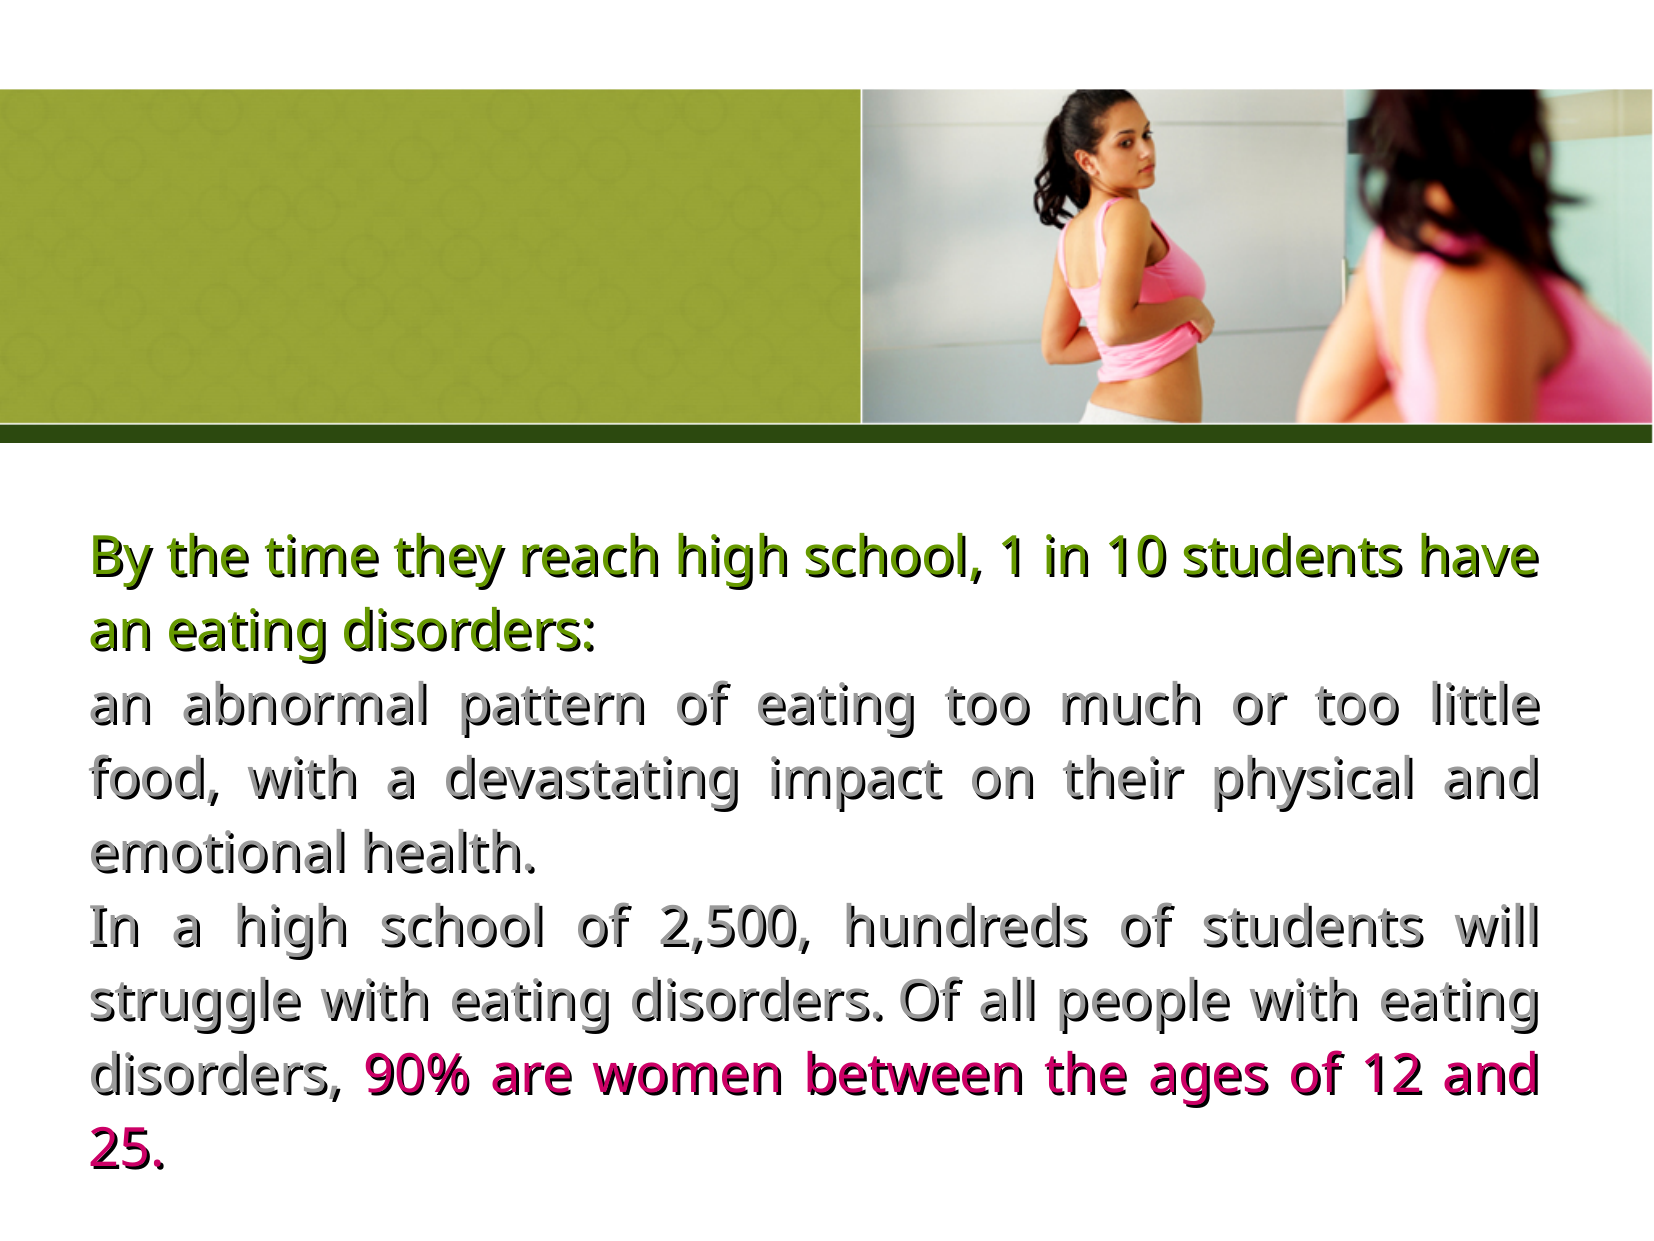

# By the time they reach high school, 1 in 10 students have an eating disorders:
an abnormal pattern of eating too much or too little food, with a devastating impact on their physical and emotional health.
In a high school of 2,500, hundreds of students will struggle with eating disorders. Of all people with eating disorders, 90% are women between the ages of 12 and 25.